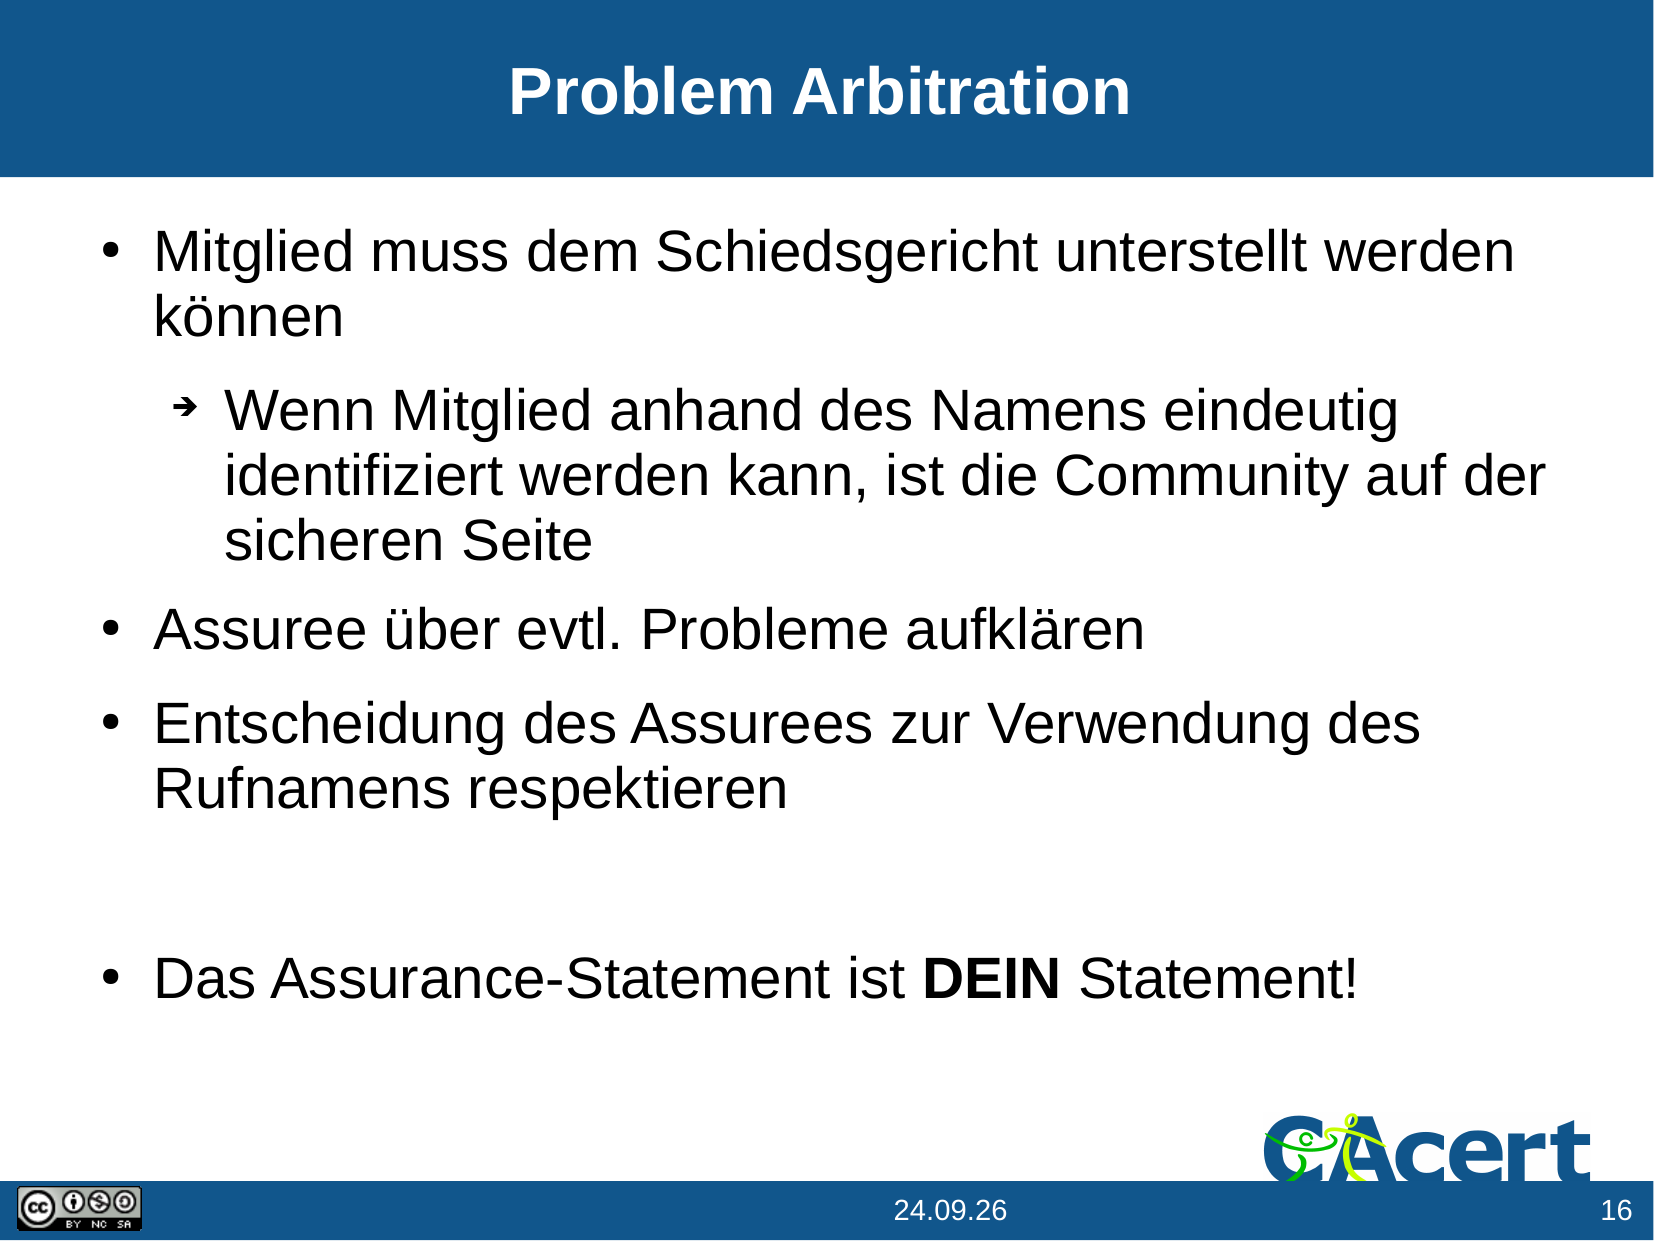

# Problem Arbitration
Mitglied muss dem Schiedsgericht unterstellt werden können
Wenn Mitglied anhand des Namens eindeutig identifiziert werden kann, ist die Community auf der sicheren Seite
Assuree über evtl. Probleme aufklären
Entscheidung des Assurees zur Verwendung des Rufnamens respektieren
Das Assurance-Statement ist DEIN Statement!